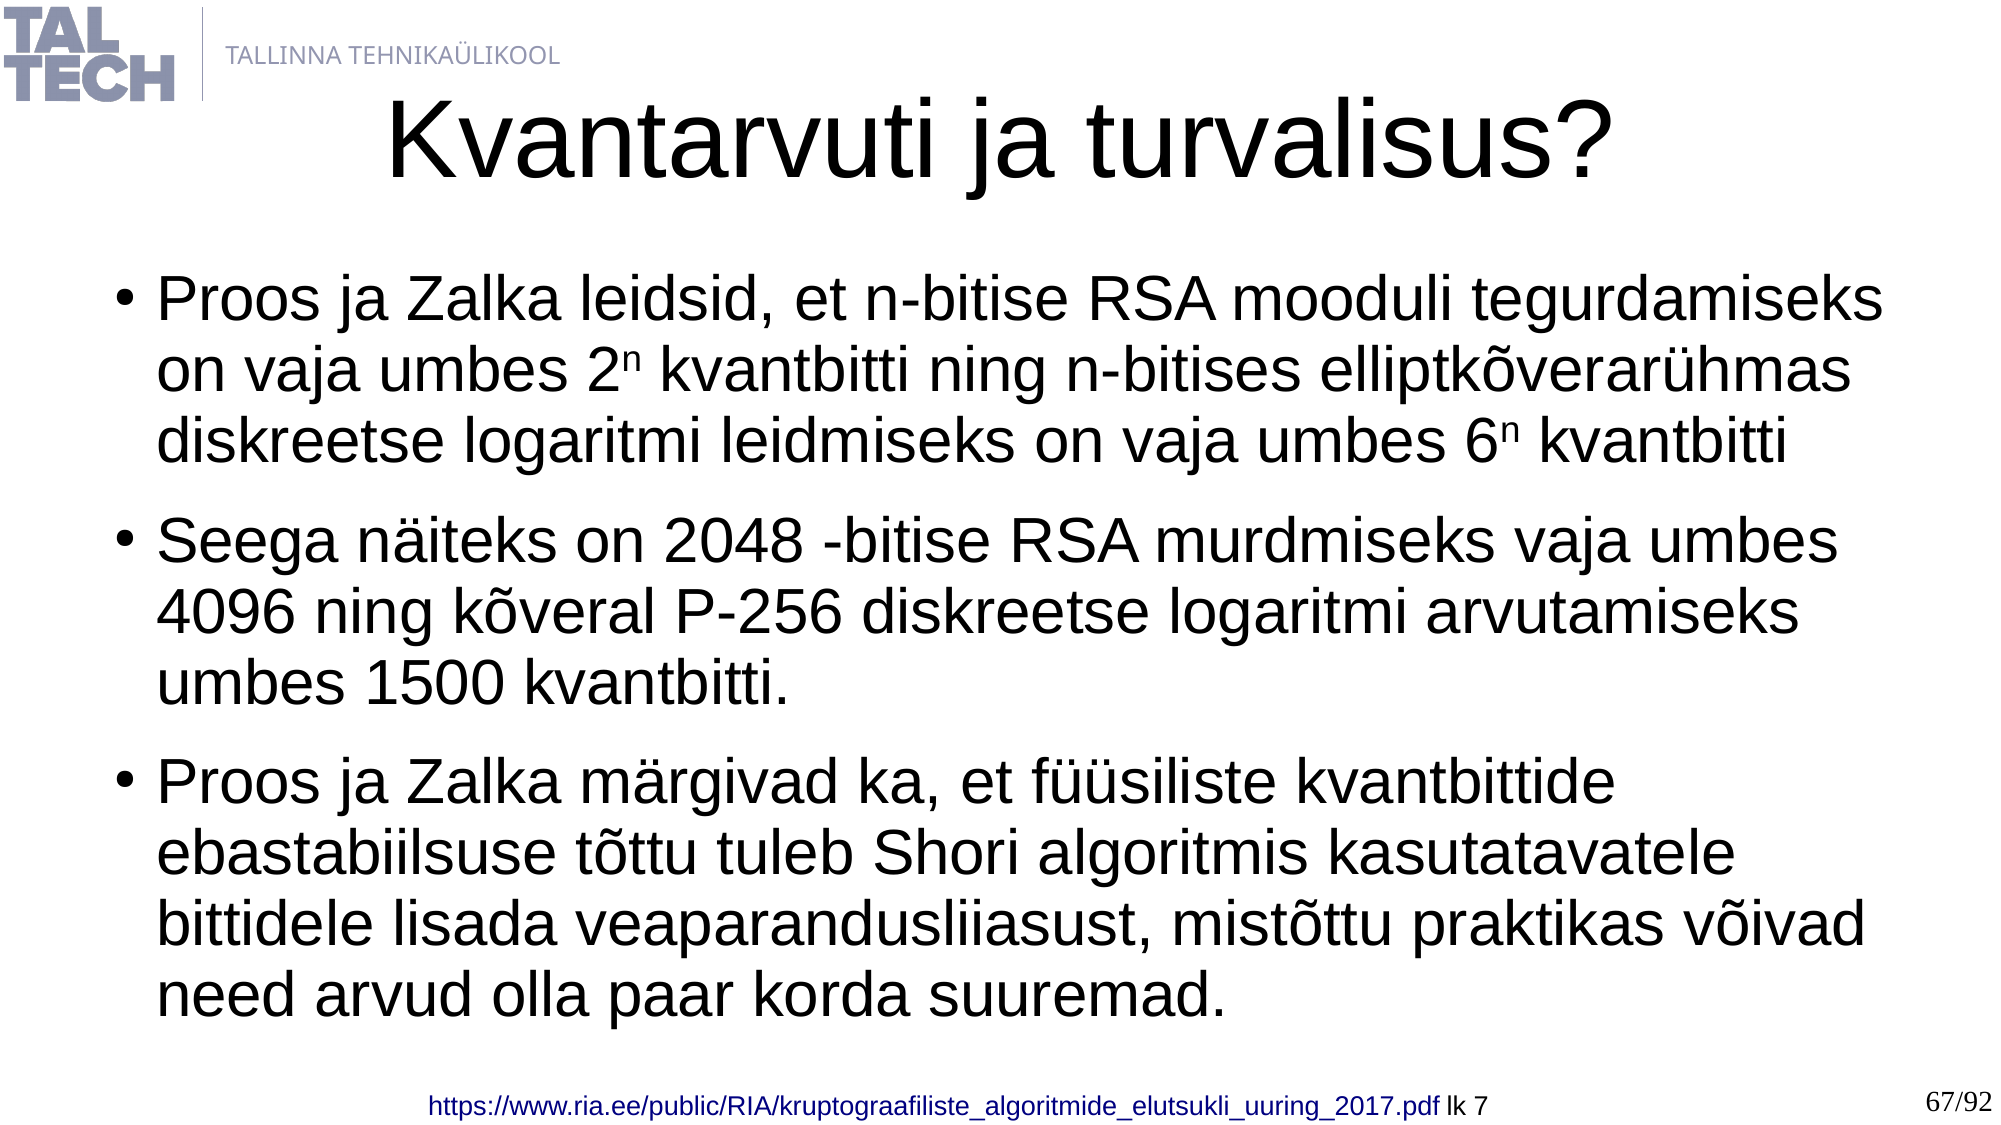

# Kvantarvuti ja turvalisus?
Proos ja Zalka leidsid, et n-bitise RSA mooduli tegurdamiseks on vaja umbes 2n kvantbitti ning n-bitises elliptkõverarühmas diskreetse logaritmi leidmiseks on vaja umbes 6n kvantbitti
Seega näiteks on 2048 -bitise RSA murdmiseks vaja umbes 4096 ning kõveral P-256 diskreetse logaritmi arvutamiseks umbes 1500 kvantbitti.
Proos ja Zalka märgivad ka, et füüsiliste kvantbittide ebastabiilsuse tõttu tuleb Shori algoritmis kasutatavatele bittidele lisada veaparandusliiasust, mistõttu praktikas võivad need arvud olla paar korda suuremad.
https://www.ria.ee/public/RIA/kruptograafiliste_algoritmide_elutsukli_uuring_2017.pdf lk 7
67